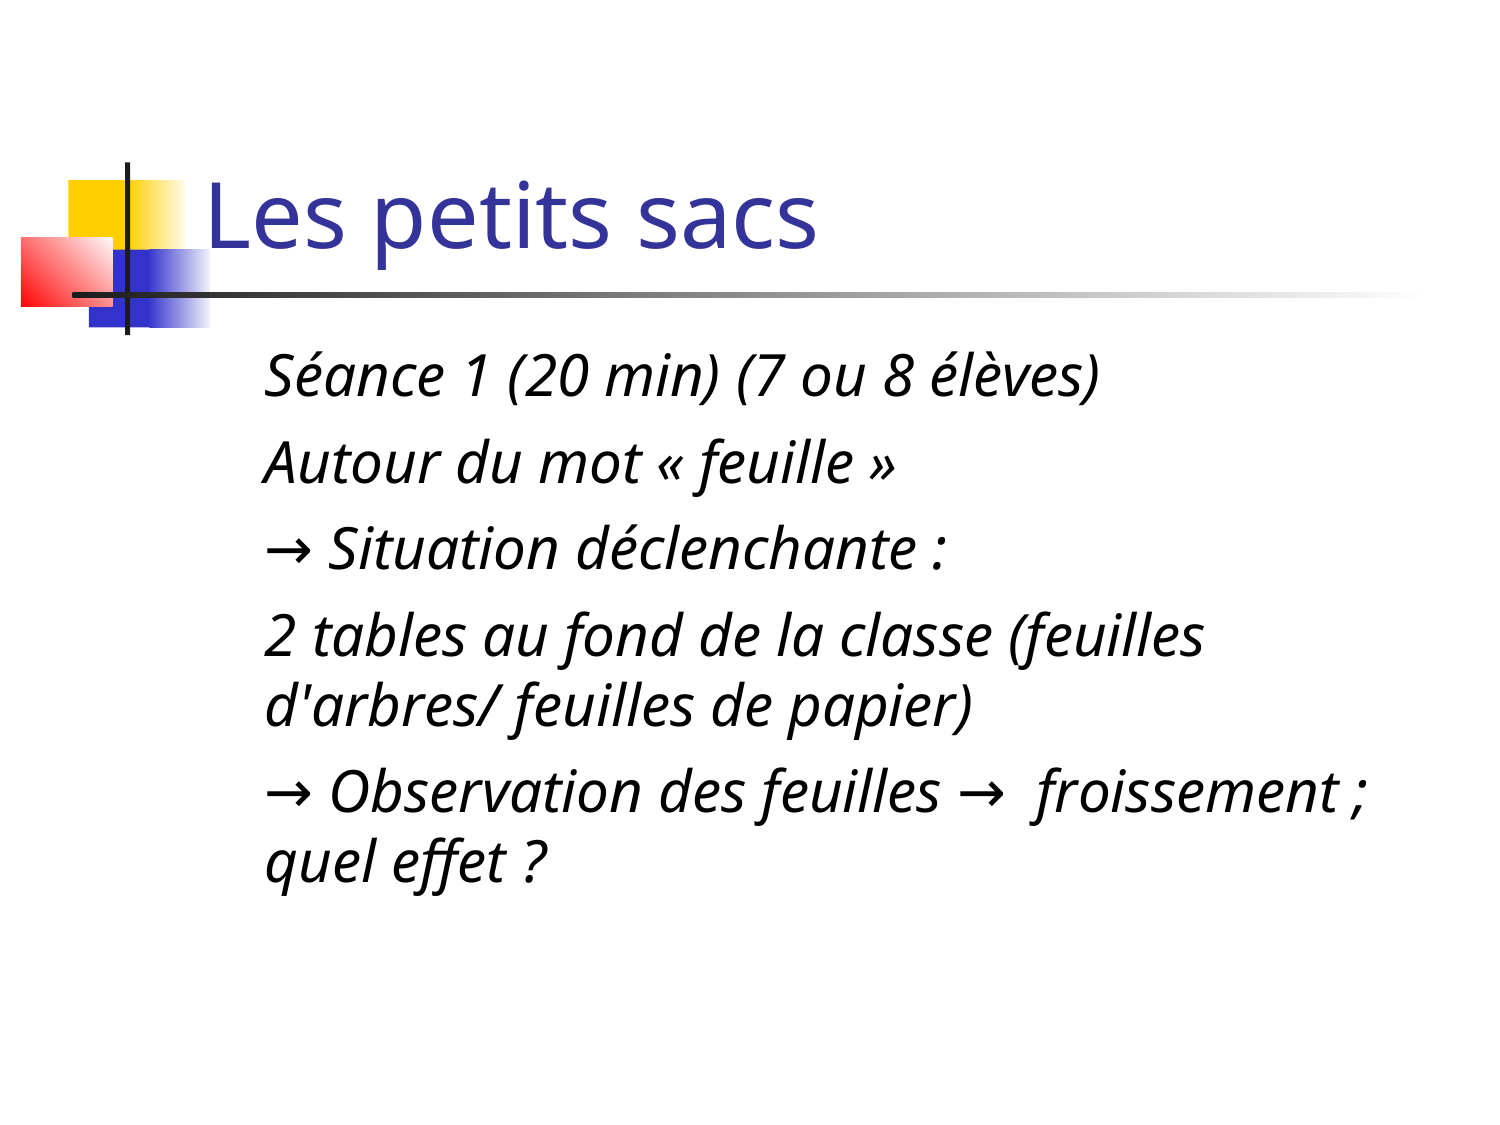

# Les petits sacs
Séance 1 (20 min) (7 ou 8 élèves)
Autour du mot « feuille »
→ Situation déclenchante :
2 tables au fond de la classe (feuilles d'arbres/ feuilles de papier)
→ Observation des feuilles → froissement ; quel effet ?